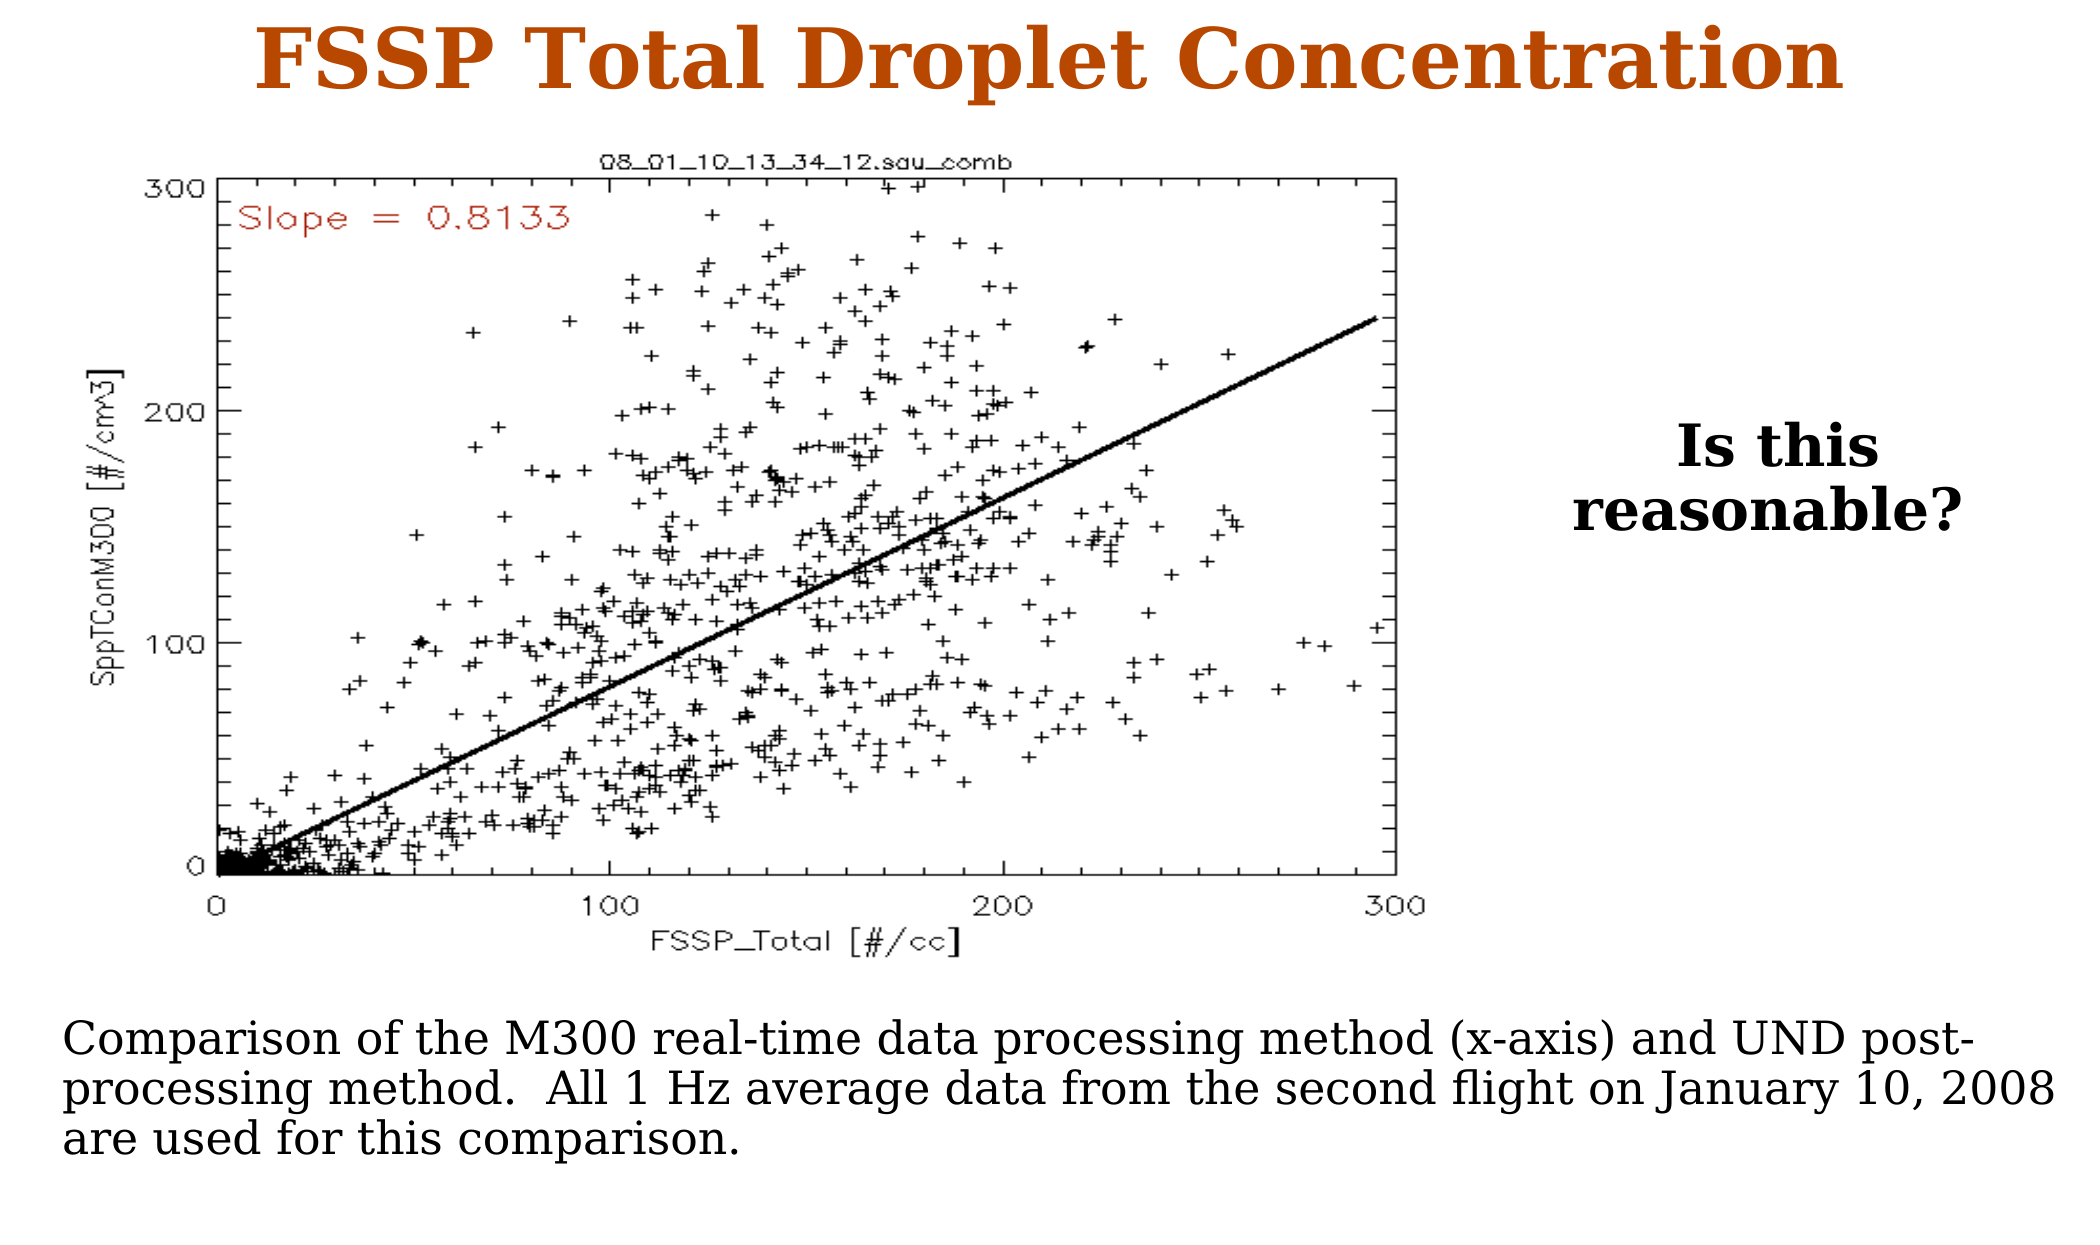

FSSP Total Droplet Concentration
Is this reasonable?
Comparison of the M300 real-time data processing method (x-axis) and UND post-processing method. All 1 Hz average data from the second flight on January 10, 2008 are used for this comparison.